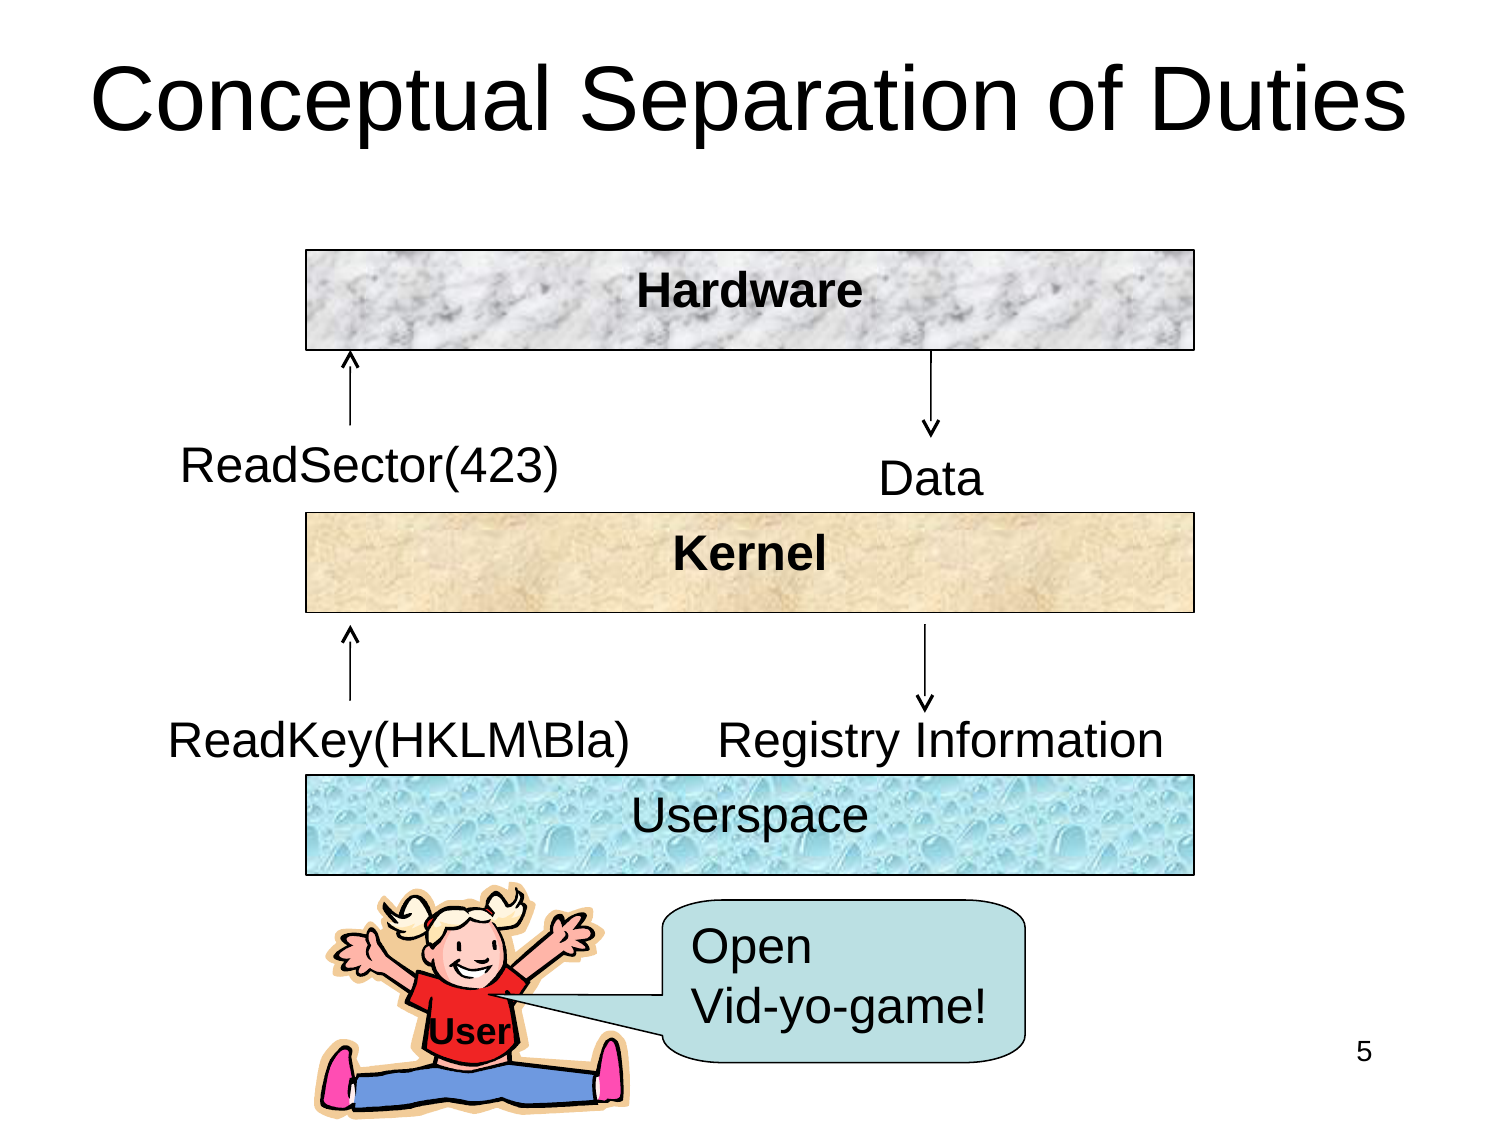

# Conceptual Separation of Duties
Hardware
ReadSector(423)
Data
Kernel
ReadKey(HKLM\Bla)
Registry Information
Userspace
Open
Vid-yo-game!
User